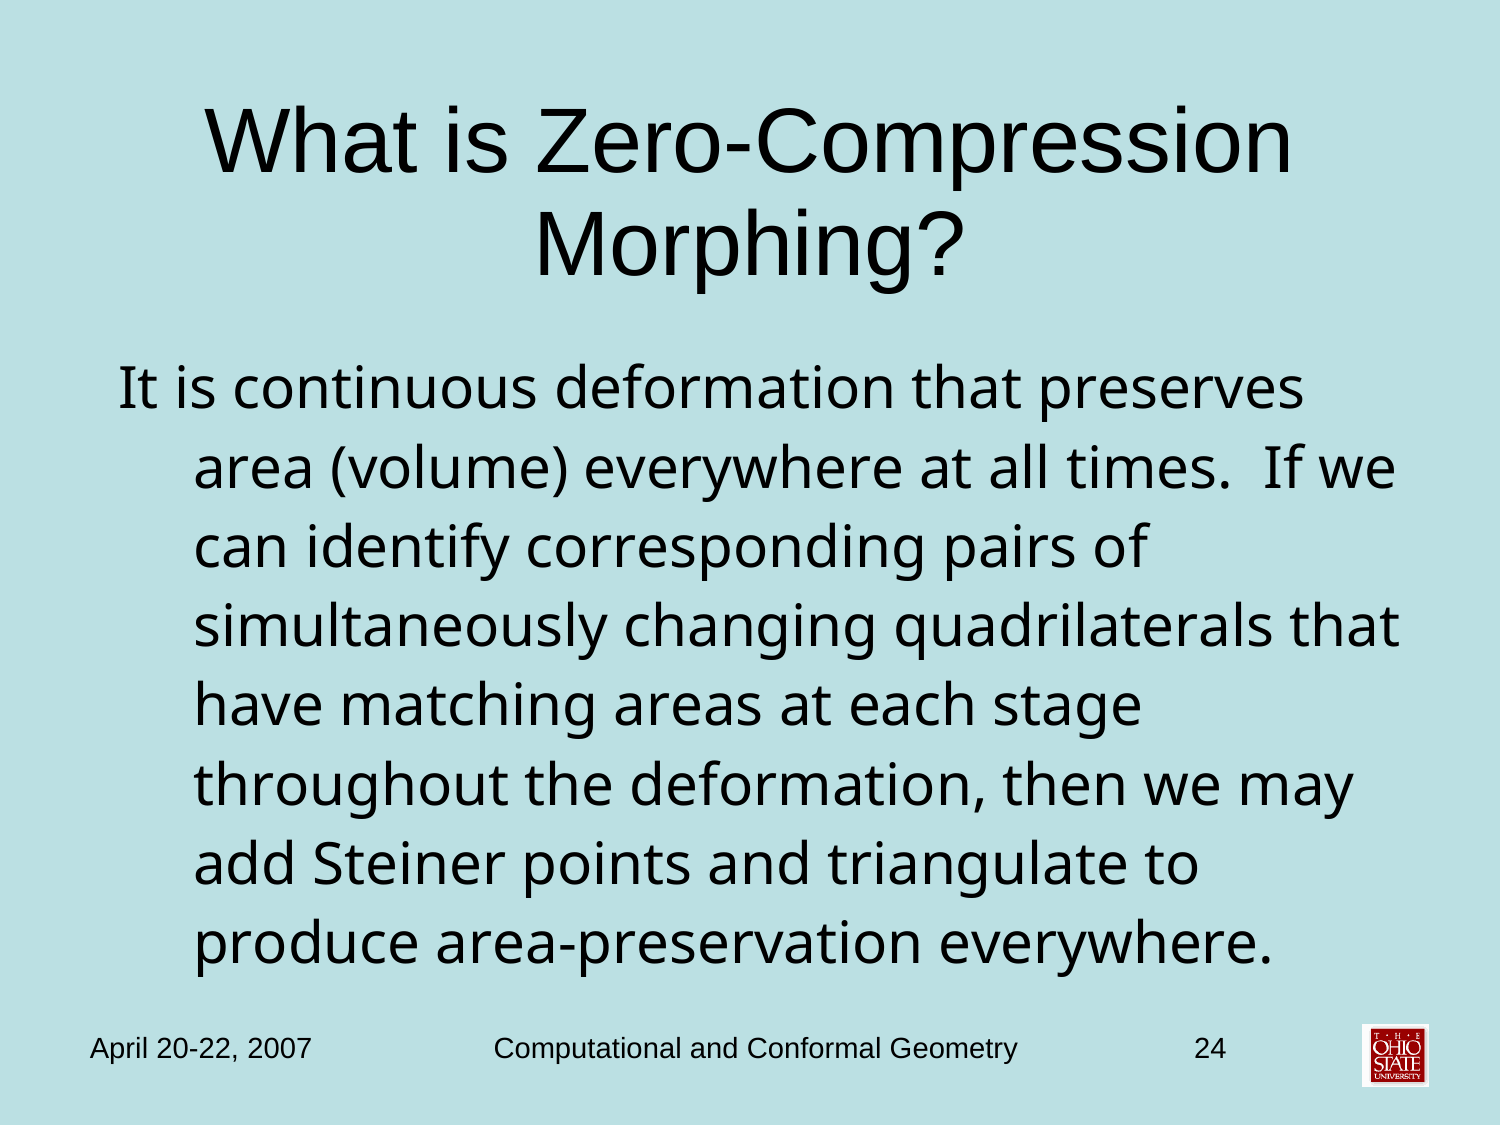

# What is Zero-Compression Morphing?
It is continuous deformation that preserves area (volume) everywhere at all times. If we can identify corresponding pairs of simultaneously changing quadrilaterals that have matching areas at each stage throughout the deformation, then we may add Steiner points and triangulate to produce area-preservation everywhere.
April 20-22, 2007
Computational and Conformal Geometry
24